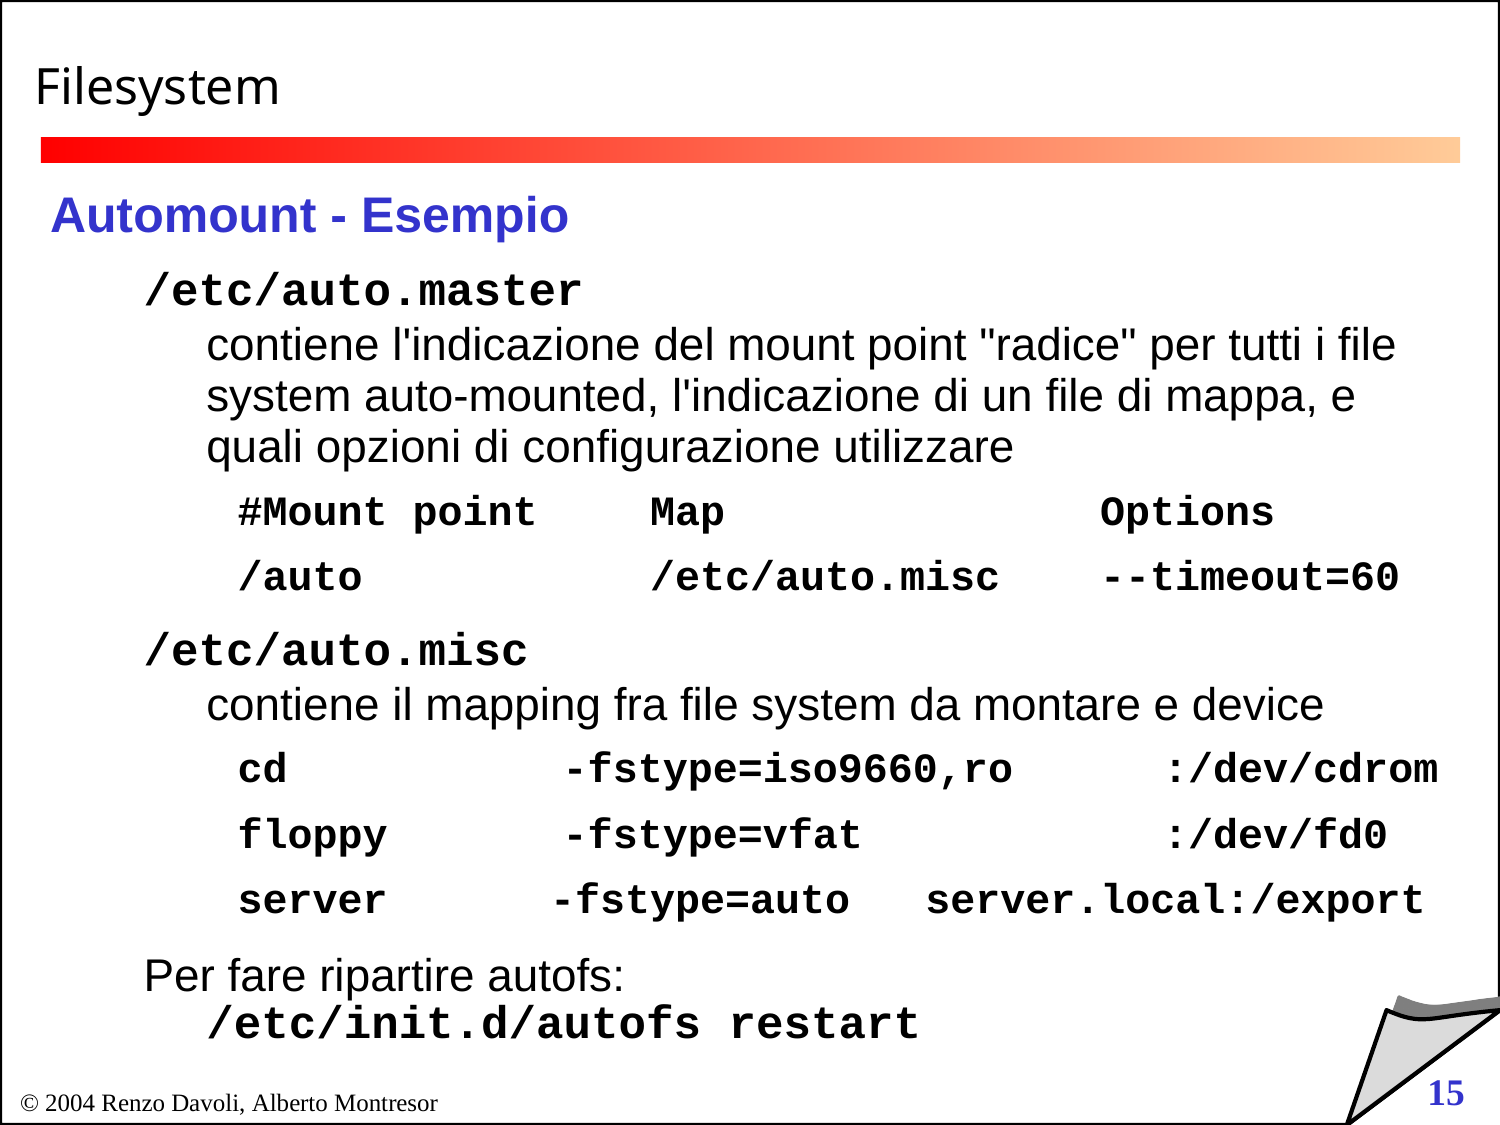

# Filesystem
Automount - Esempio
/etc/auto.master
contiene l'indicazione del mount point "radice" per tutti i file system auto-mounted, l'indicazione di un file di mappa, e quali opzioni di configurazione utilizzare
#Mount point	Map			Options
/auto 		/etc/auto.misc 	--timeout=60
/etc/auto.misc
contiene il mapping fra file system da montare e device
cd -fstype=iso9660,ro :/dev/cdrom
floppy -fstype=vfat :/dev/fd0
server	 -fstype=auto server.local:/export
Per fare ripartire autofs:
/etc/init.d/autofs restart